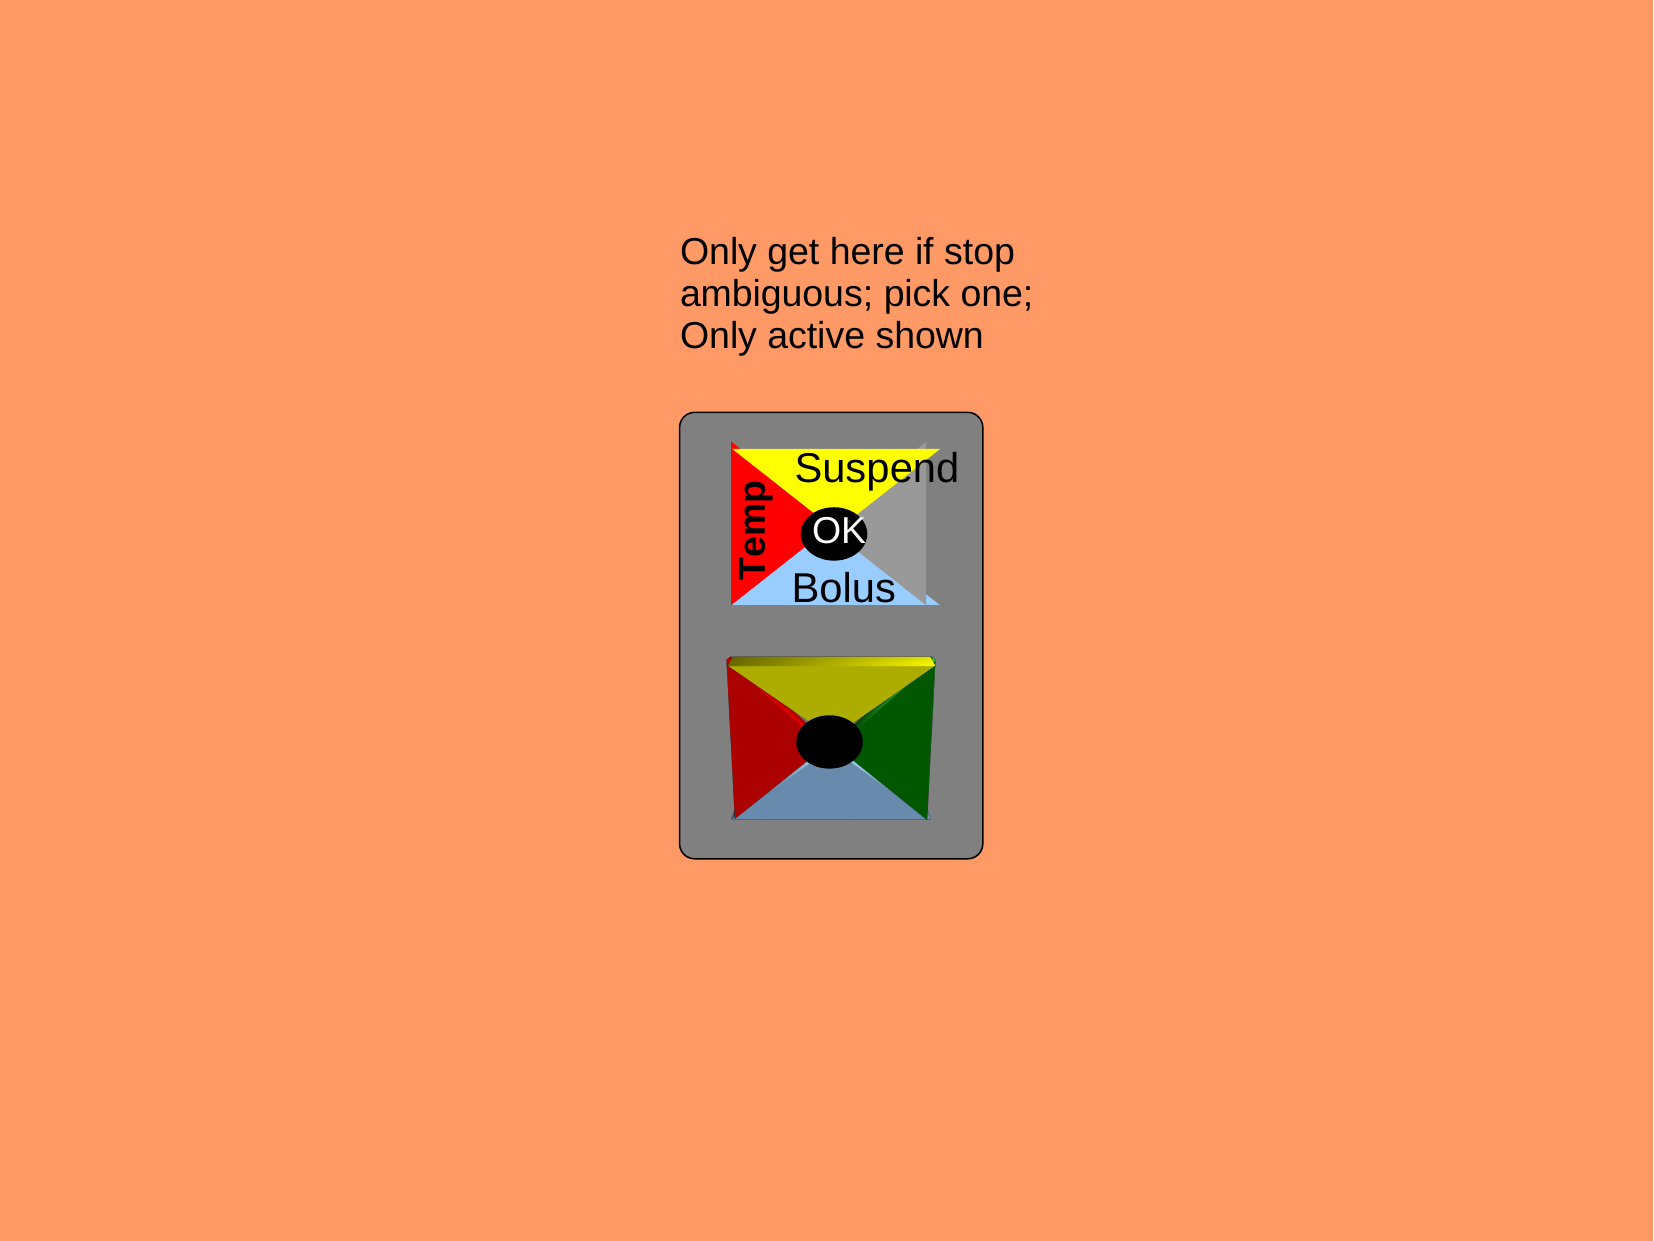

Only get here if stop ambiguous; pick one;
Only active shown
Suspend
OK
Temp
Bolus